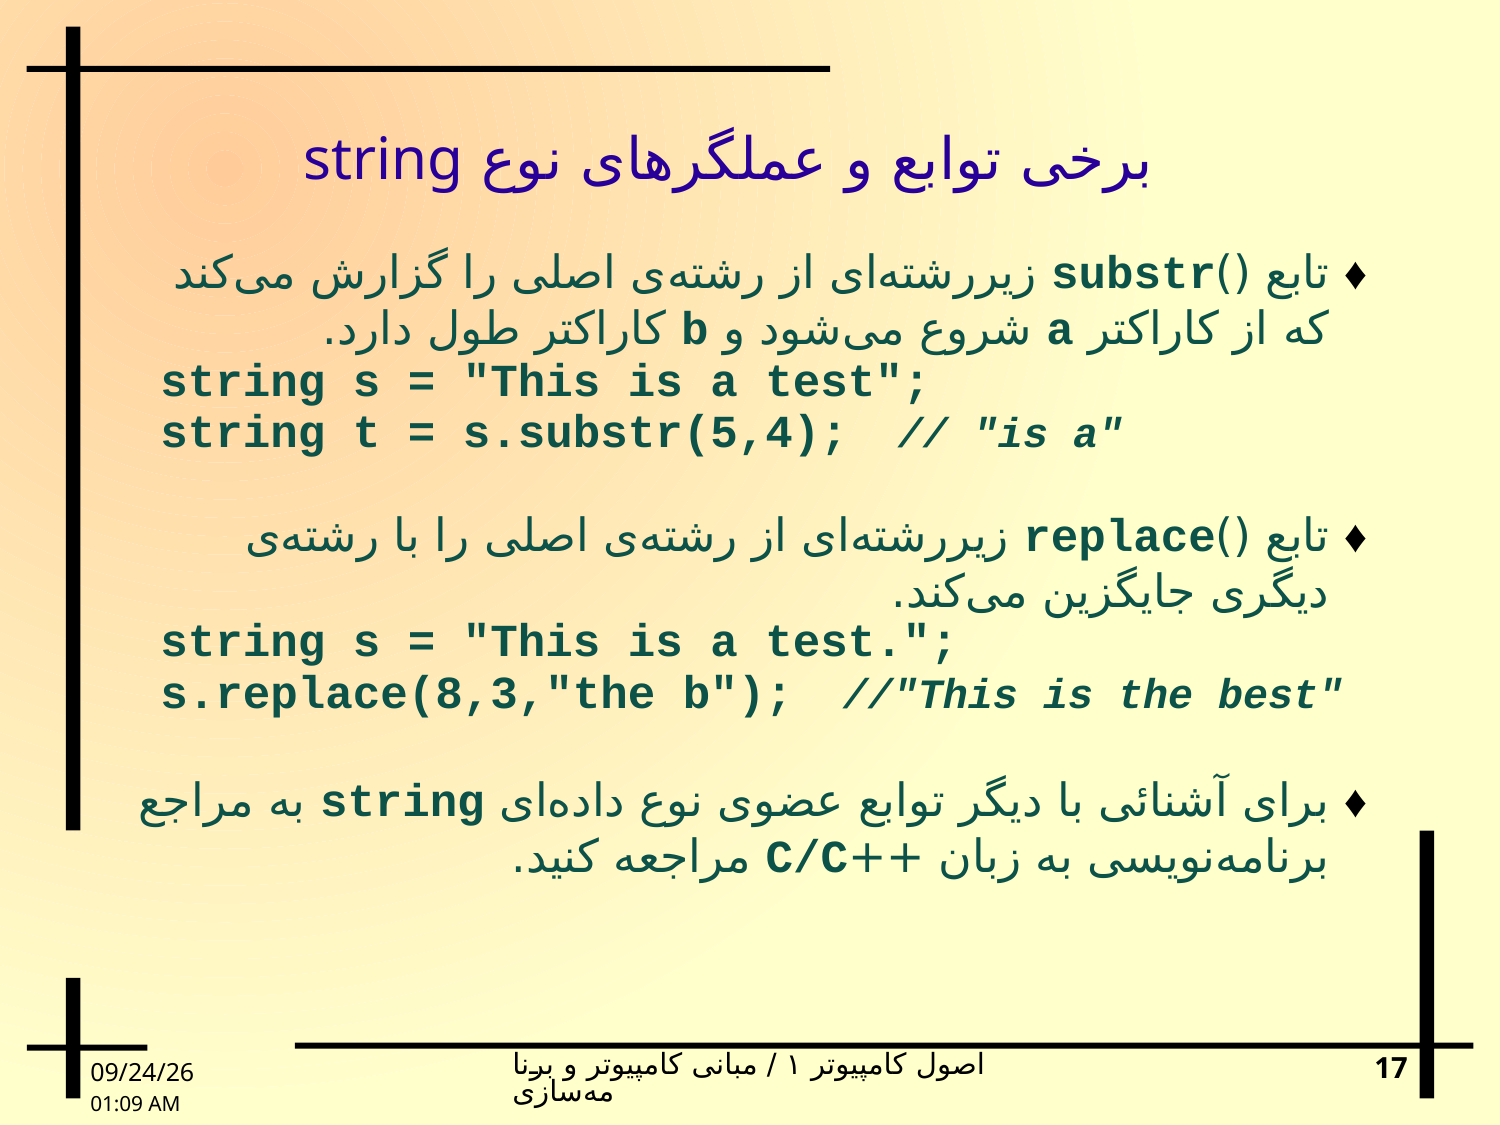

# برخی توابع و عملگرهای نوع string
تابع ()substr زیررشته‌ای از رشته‌ی اصلی را گزارش می‌کند که از کاراکتر a شروع می‌شود و b کاراکتر طول دارد.
 string s = "This is a test";
 string t = s.substr(5,4); // "is a"
تابع ()replace زیررشته‌ای از رشته‌ی اصلی را با رشته‌ی دیگری جایگزین می‌کند.
 string s = "This is a test.";
 s.replace(8,3,"the b"); //"This is the best"
برای آشنائی با دیگر توابع عضوی نوع داده‌ای string به مراجع برنامه‌نویسی به زبان ++C/C مراجعه کنید.
اصول کامپیوتر ۱ / مبانی کامپیوتر و برنامه‌سازی
17